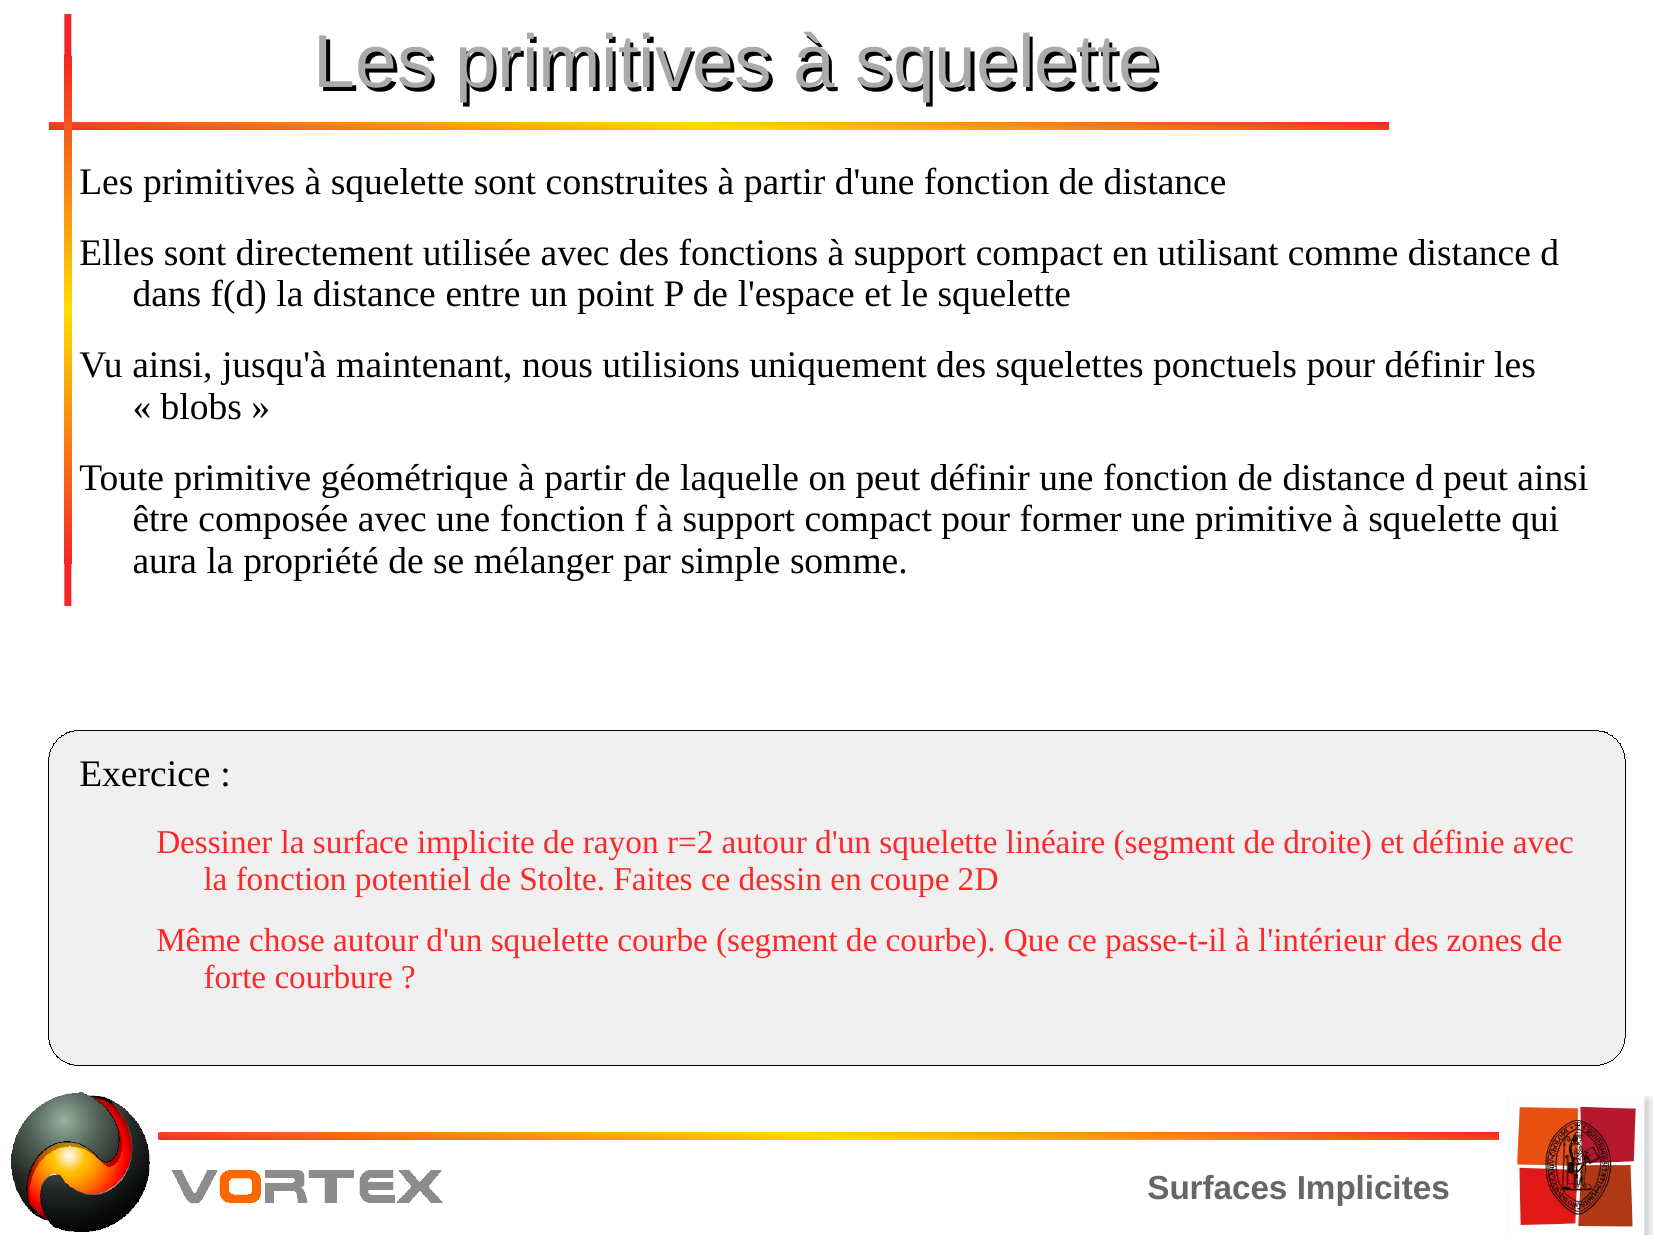

# Les primitives à squelette
Les primitives à squelette sont construites à partir d'une fonction de distance
Elles sont directement utilisée avec des fonctions à support compact en utilisant comme distance d dans f(d) la distance entre un point P de l'espace et le squelette
Vu ainsi, jusqu'à maintenant, nous utilisions uniquement des squelettes ponctuels pour définir les « blobs »
Toute primitive géométrique à partir de laquelle on peut définir une fonction de distance d peut ainsi être composée avec une fonction f à support compact pour former une primitive à squelette qui aura la propriété de se mélanger par simple somme.
Exercice :
Dessiner la surface implicite de rayon r=2 autour d'un squelette linéaire (segment de droite) et définie avec la fonction potentiel de Stolte. Faites ce dessin en coupe 2D
Même chose autour d'un squelette courbe (segment de courbe). Que ce passe-t-il à l'intérieur des zones de forte courbure ?